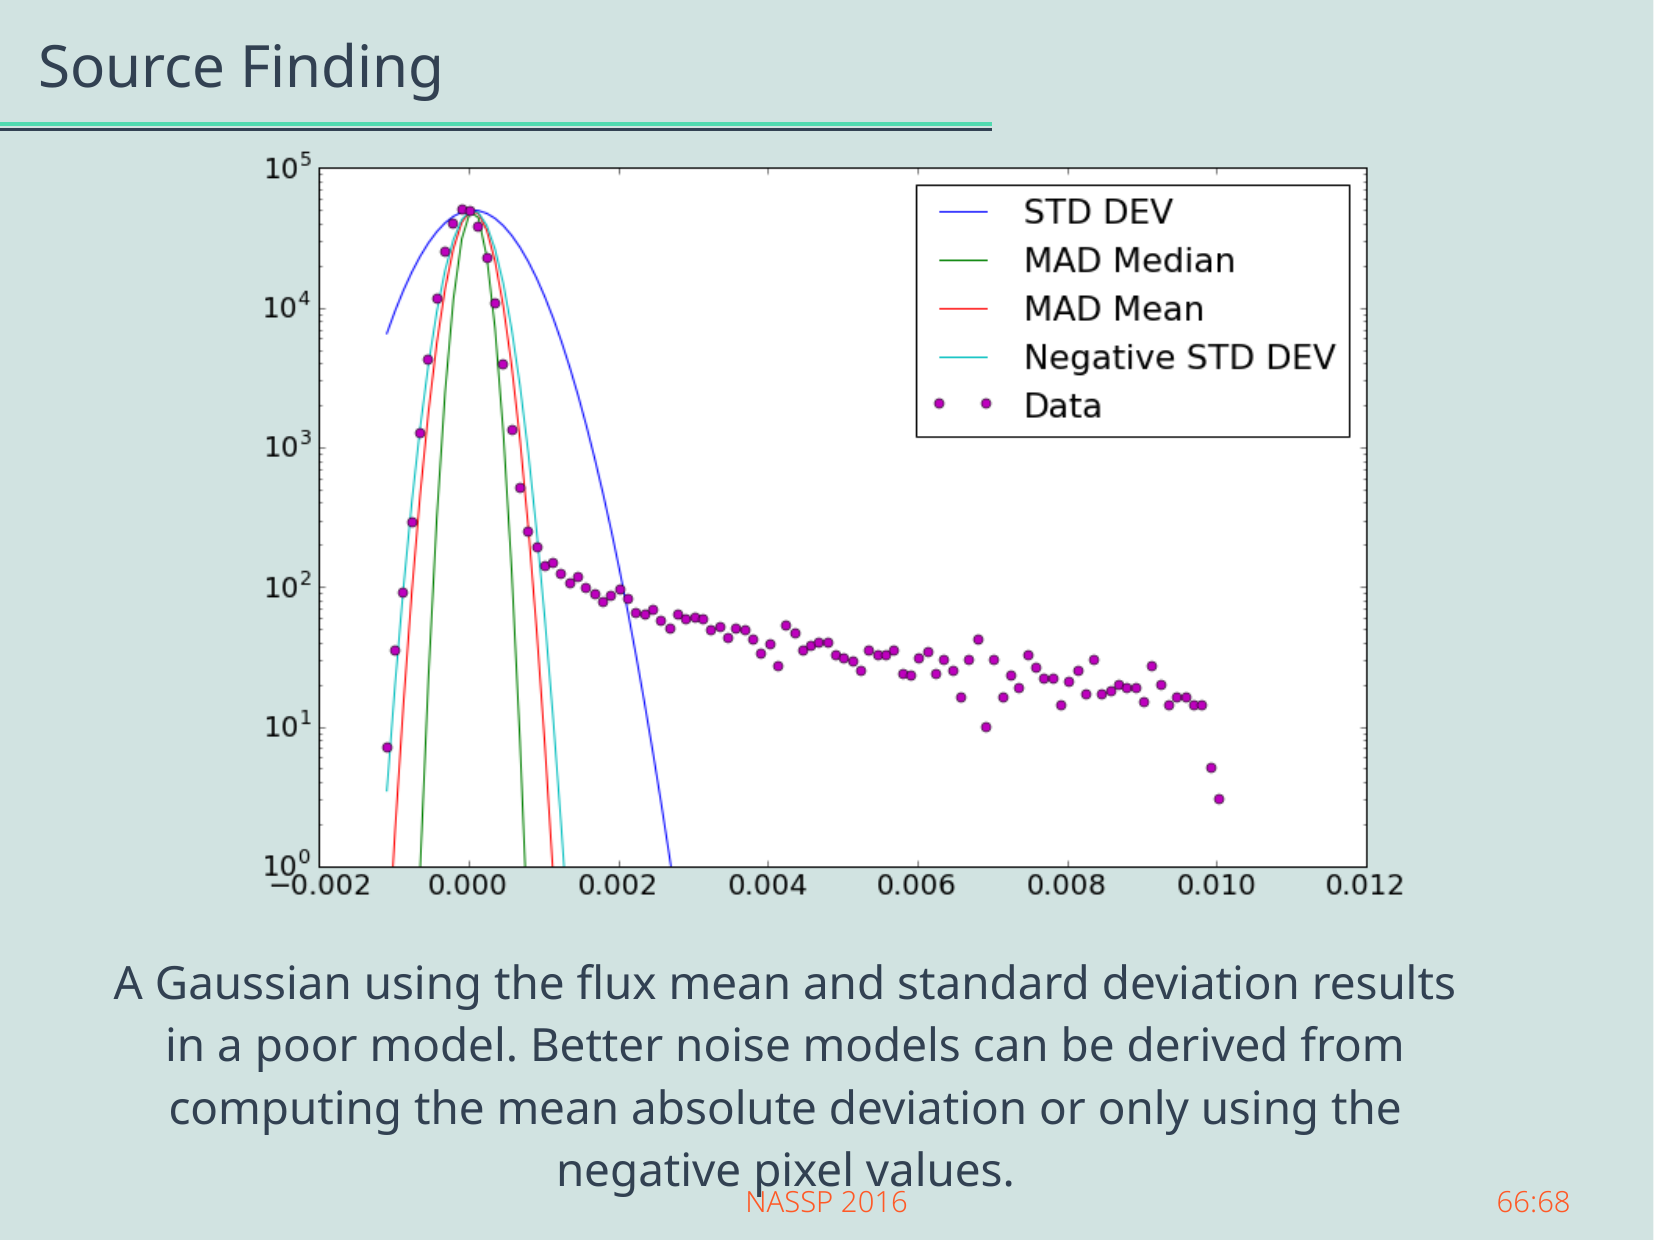

Source Finding
A Gaussian using the flux mean and standard deviation results in a poor model. Better noise models can be derived from computing the mean absolute deviation or only using the negative pixel values.
NASSP 2016
66